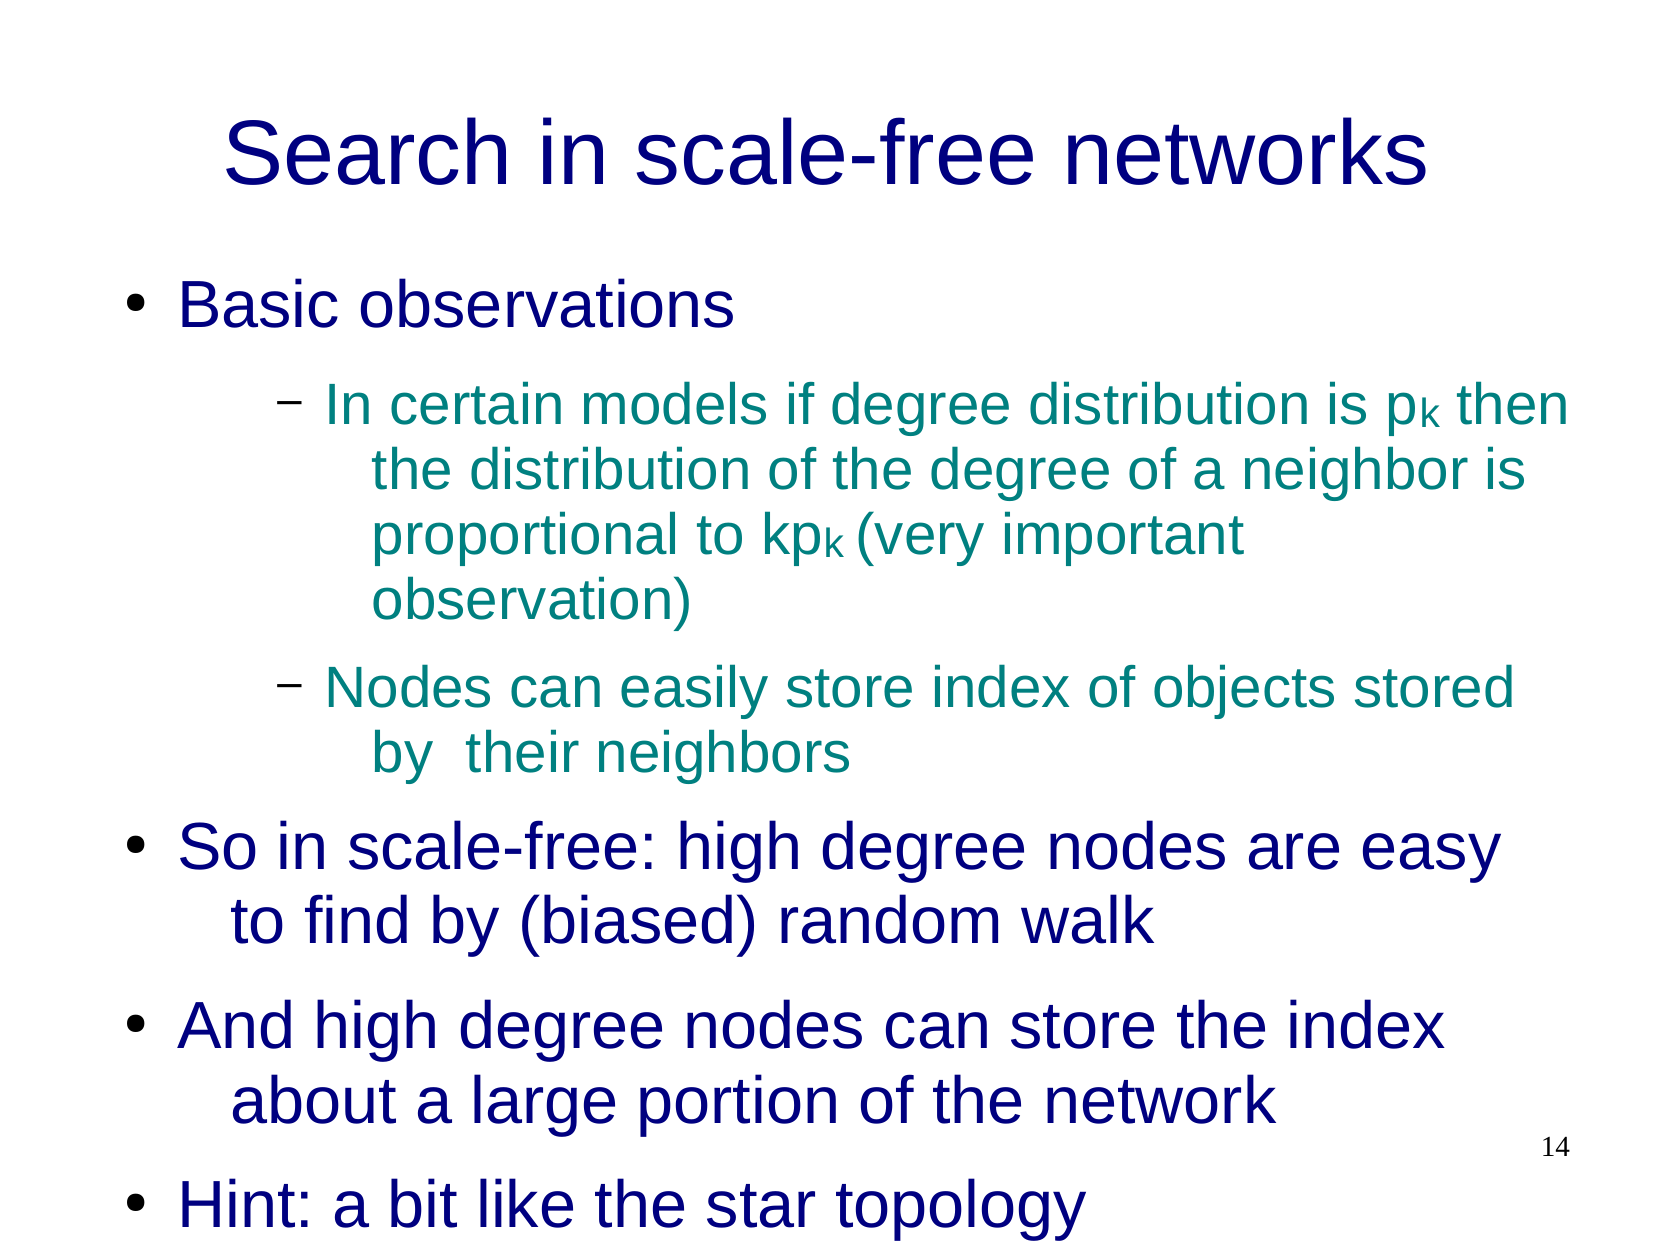

# Search in scale-free networks
Basic observations
In certain models if degree distribution is pk then the distribution of the degree of a neighbor is proportional to kpk (very important observation)
Nodes can easily store index of objects stored by their neighbors
So in scale-free: high degree nodes are easy to find by (biased) random walk
And high degree nodes can store the index about a large portion of the network
Hint: a bit like the star topology
14